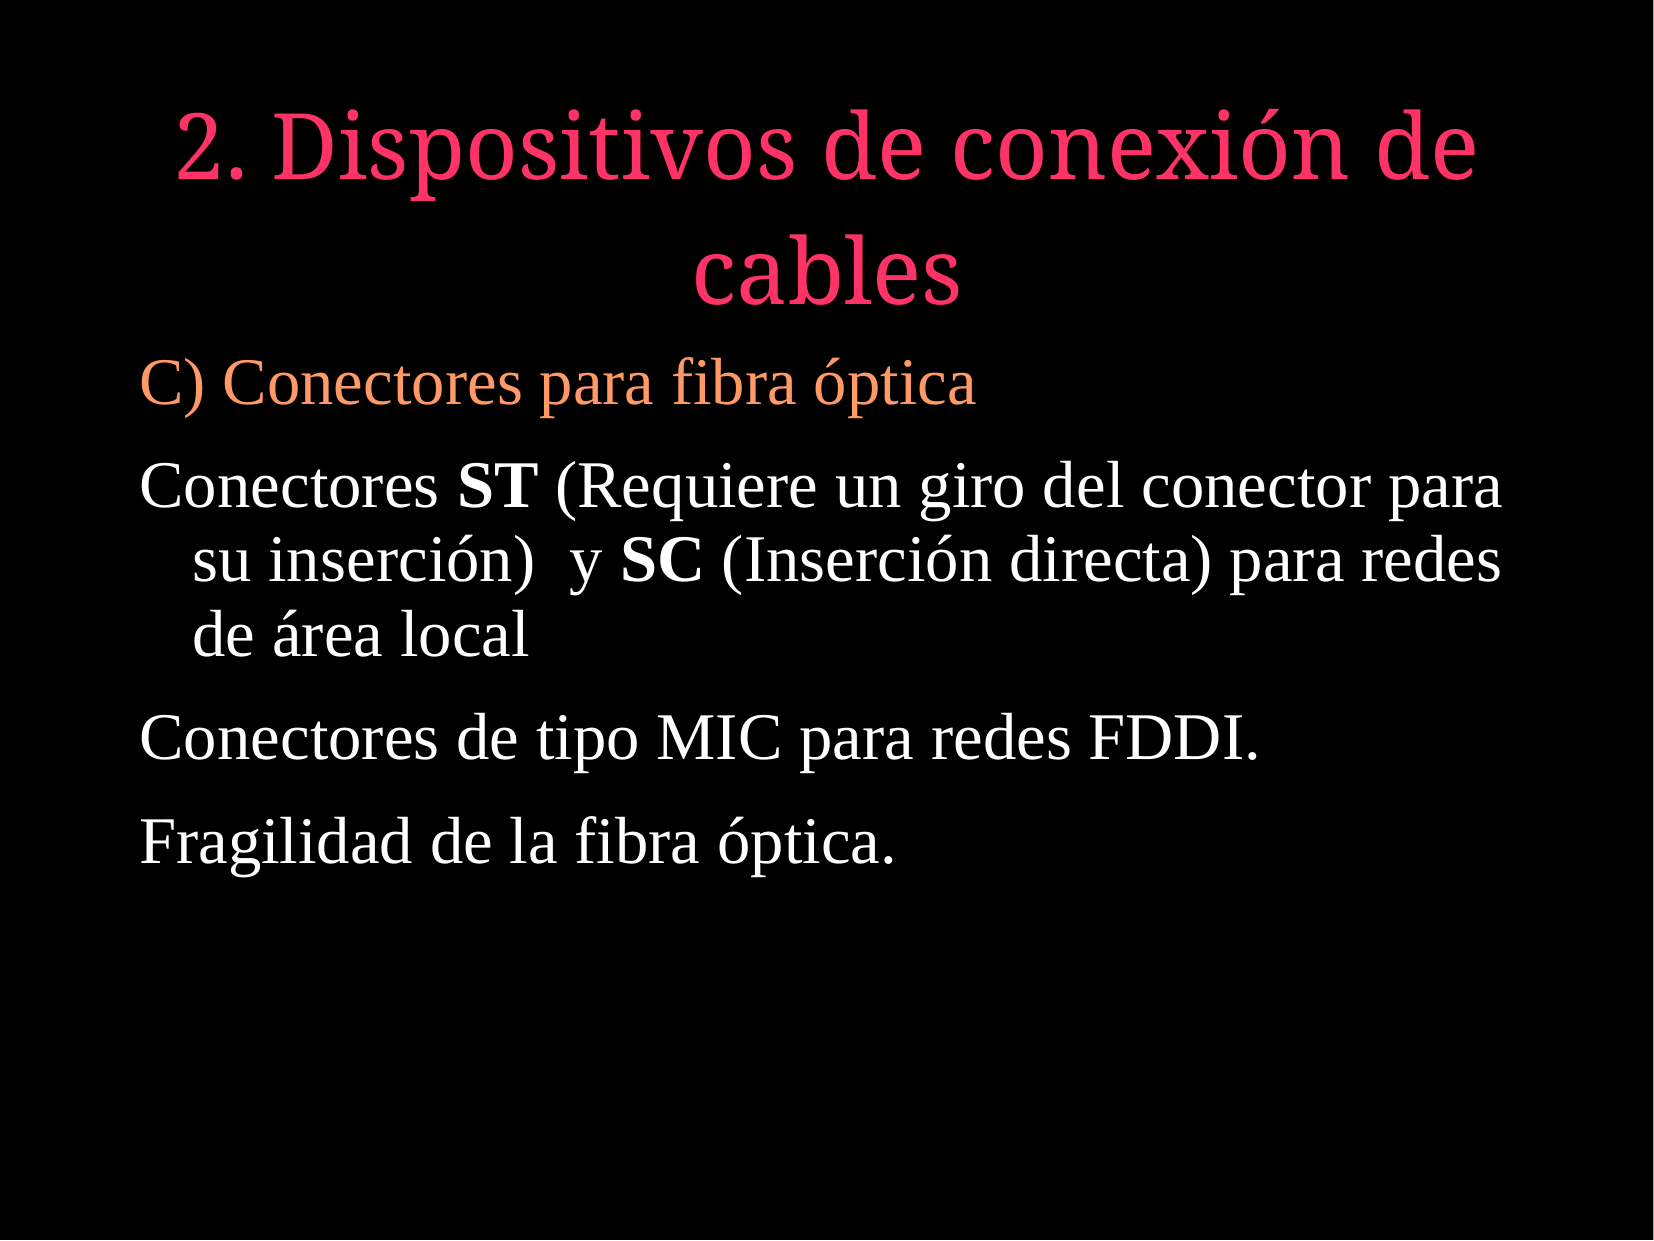

# 2. Dispositivos de conexión de cables
C) Conectores para fibra óptica
Conectores ST (Requiere un giro del conector para su inserción) y SC (Inserción directa) para redes de área local
Conectores de tipo MIC para redes FDDI.
Fragilidad de la fibra óptica.